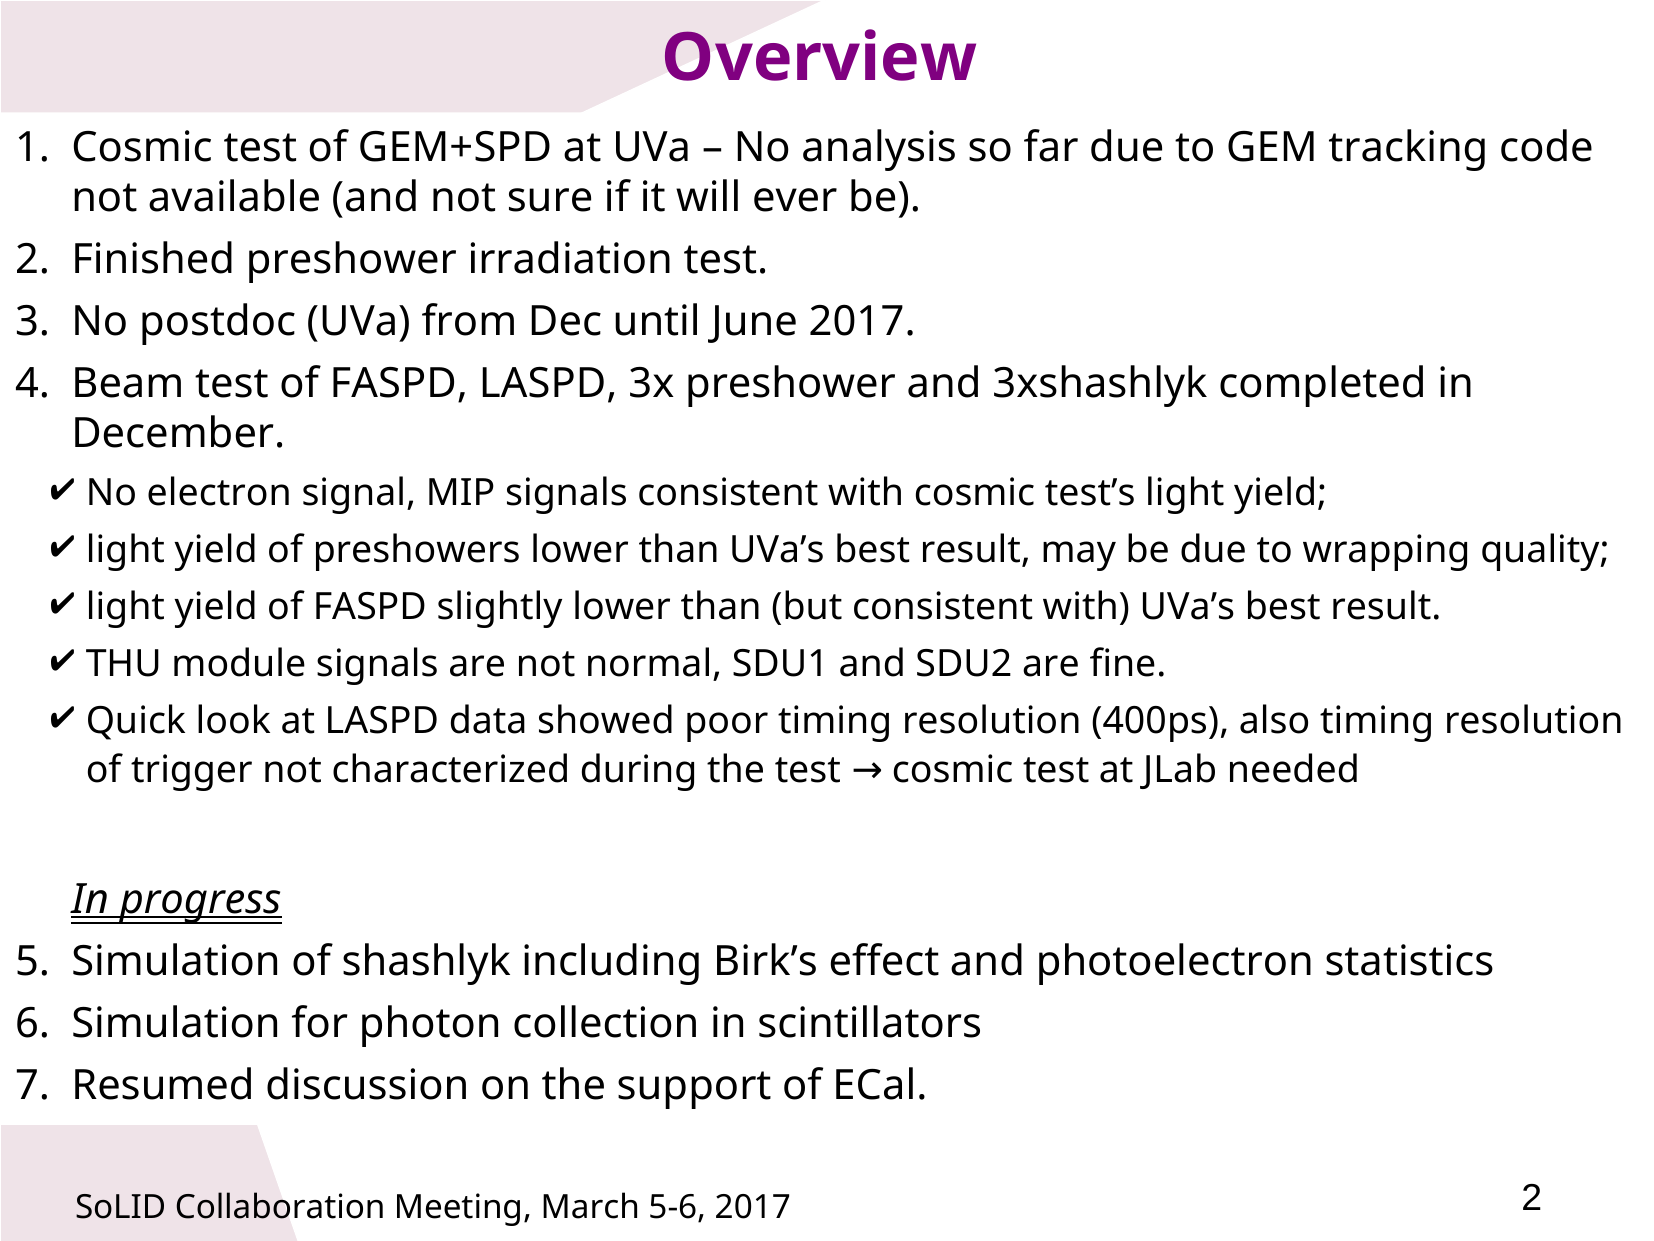

# Overview
Cosmic test of GEM+SPD at UVa – No analysis so far due to GEM tracking code not available (and not sure if it will ever be).
Finished preshower irradiation test.
No postdoc (UVa) from Dec until June 2017.
Beam test of FASPD, LASPD, 3x preshower and 3xshashlyk completed in December.
No electron signal, MIP signals consistent with cosmic test’s light yield;
light yield of preshowers lower than UVa’s best result, may be due to wrapping quality;
light yield of FASPD slightly lower than (but consistent with) UVa’s best result.
THU module signals are not normal, SDU1 and SDU2 are fine.
Quick look at LASPD data showed poor timing resolution (400ps), also timing resolution of trigger not characterized during the test → cosmic test at JLab needed
In progress
Simulation of shashlyk including Birk’s effect and photoelectron statistics
Simulation for photon collection in scintillators
Resumed discussion on the support of ECal.
2